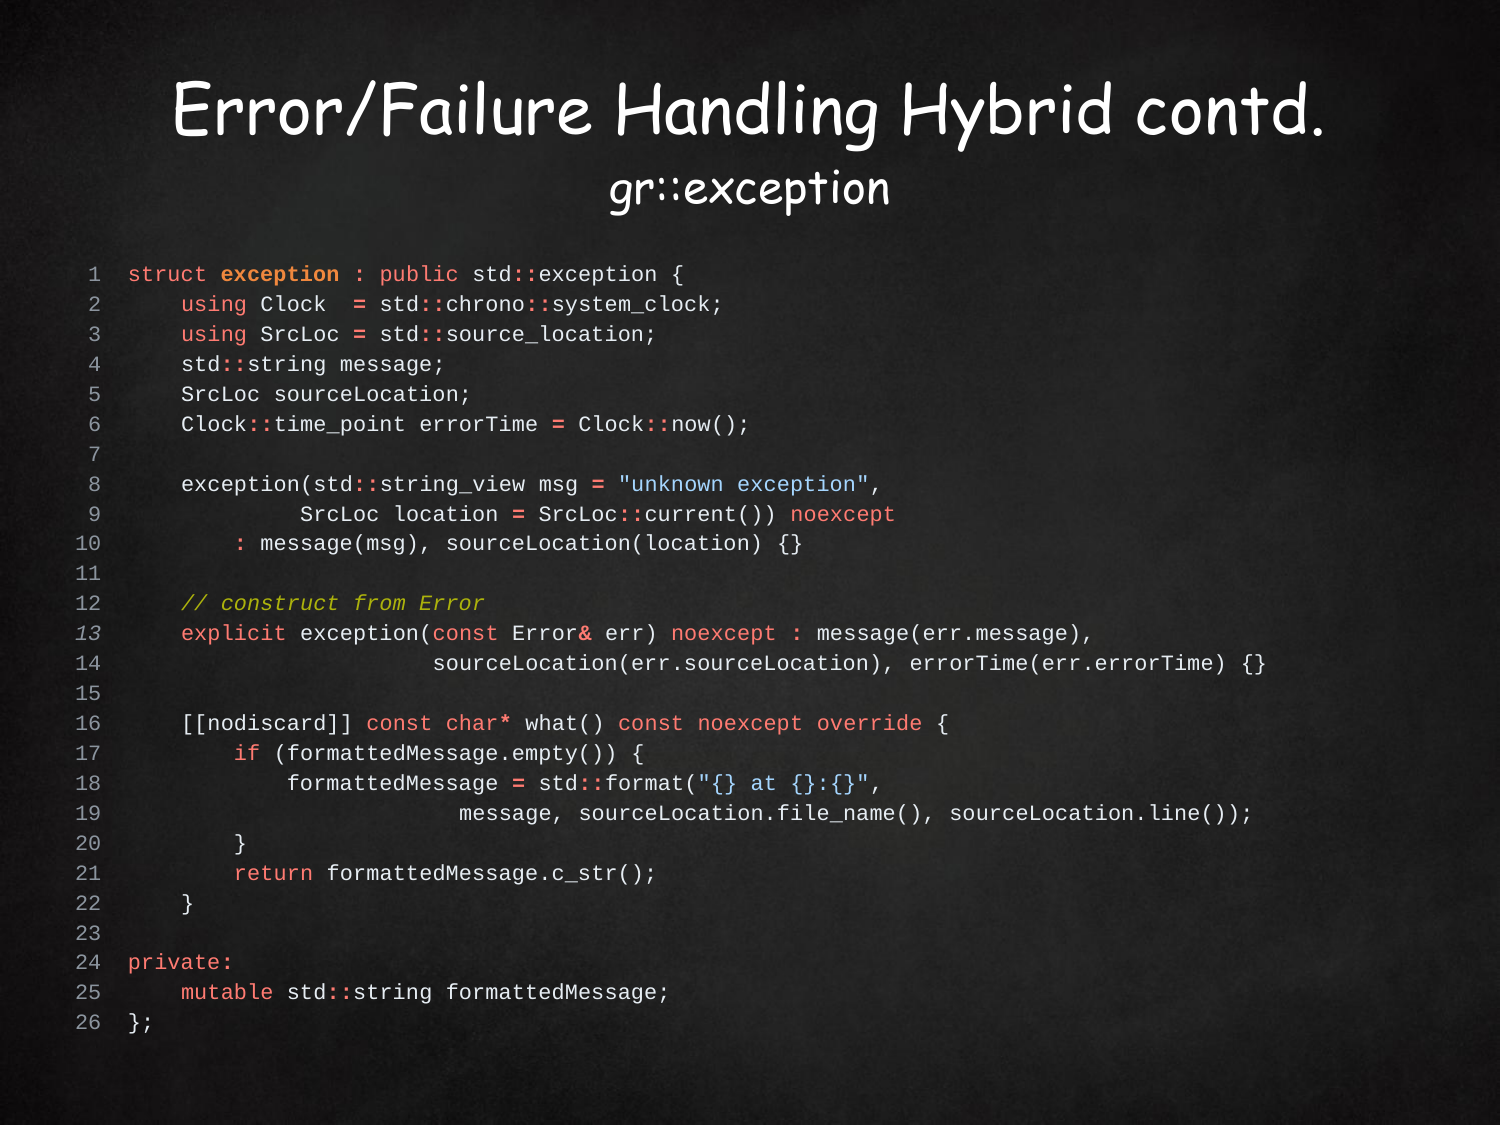

# Error/Failure Handling Hybrid contd. gr::exception
 1 struct exception : public std::exception {
 2 using Clock = std::chrono::system_clock;
 3 using SrcLoc = std::source_location;
 4 std::string message;
 5 SrcLoc sourceLocation;
 6 Clock::time_point errorTime = Clock::now();
 7
 8 exception(std::string_view msg = "unknown exception",
 9 SrcLoc location = SrcLoc::current()) noexcept
10 : message(msg), sourceLocation(location) {}
11
12 // construct from Error
13 explicit exception(const Error& err) noexcept : message(err.message),
14 sourceLocation(err.sourceLocation), errorTime(err.errorTime) {}
15
16 [[nodiscard]] const char* what() const noexcept override {
17 if (formattedMessage.empty()) {
18 formattedMessage = std::format("{} at {}:{}",
19 message, sourceLocation.file_name(), sourceLocation.line());
20 }
21 return formattedMessage.c_str();
22 }
23
24 private:
25 mutable std::string formattedMessage;
26 };